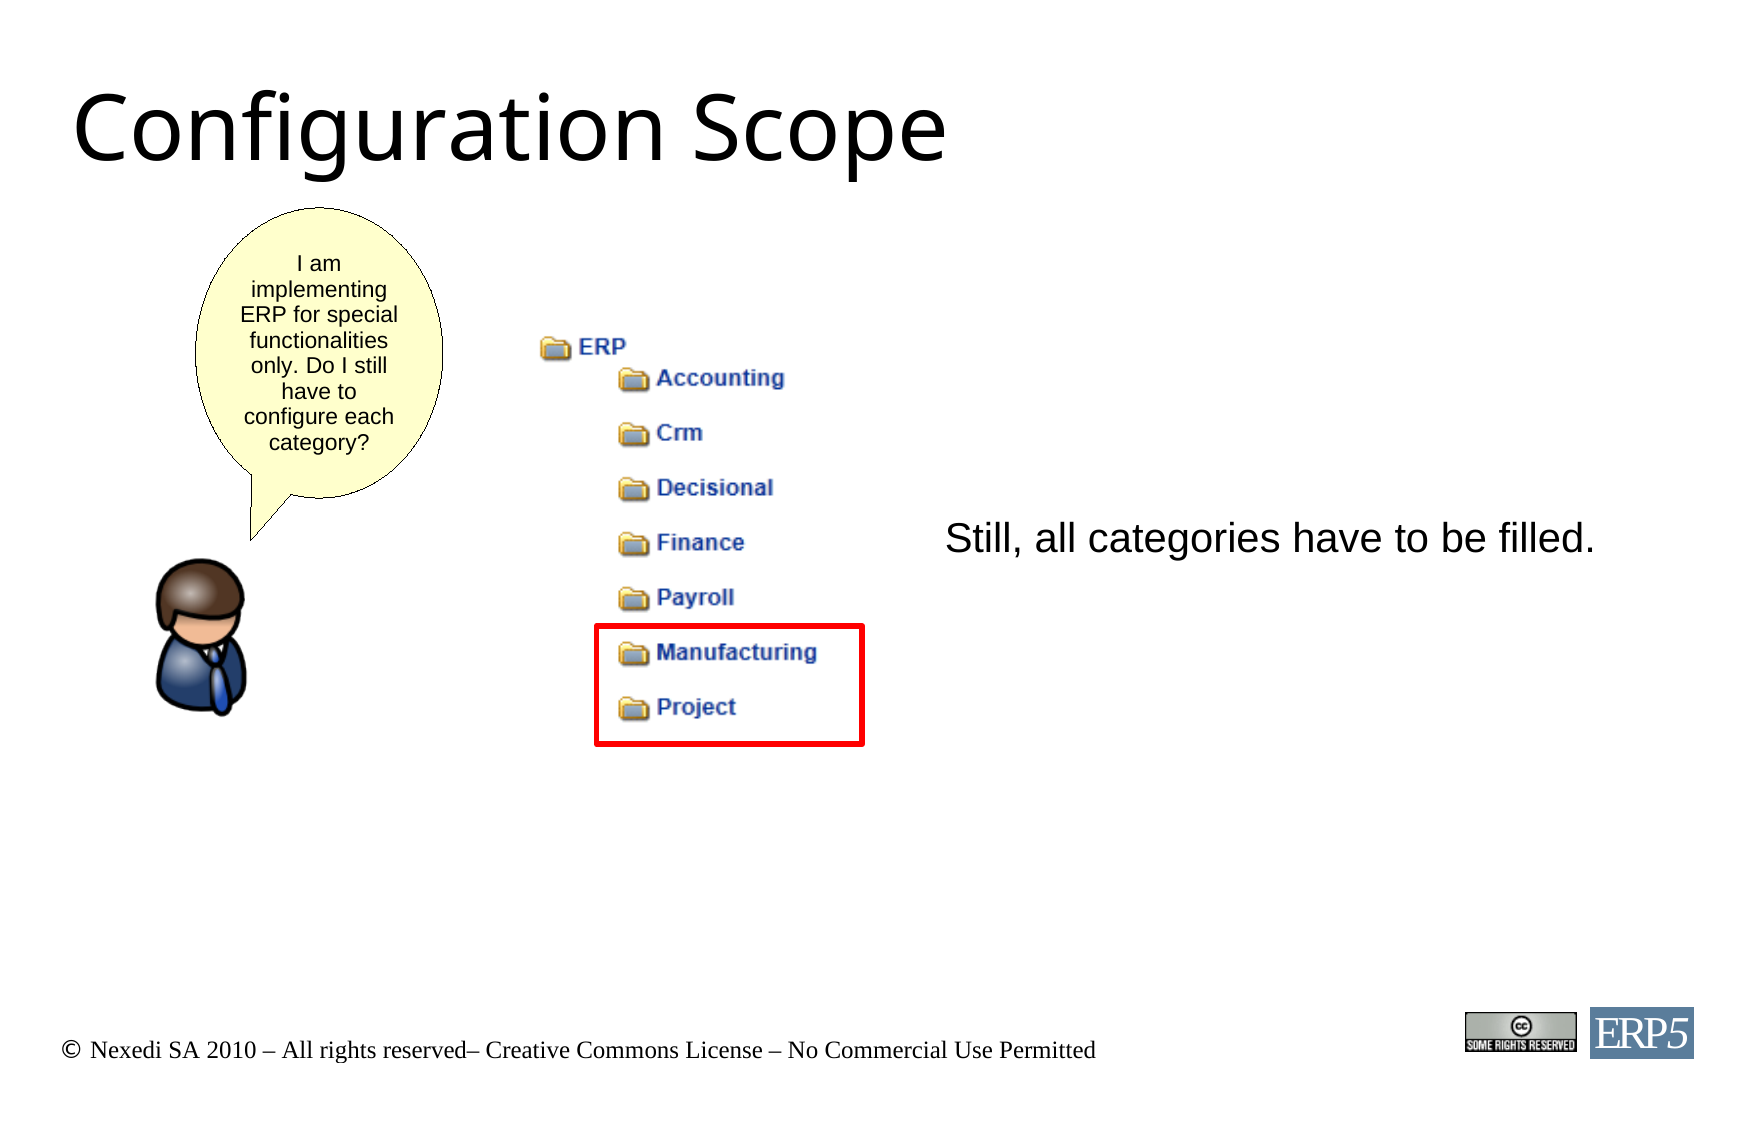

# Configuration Scope
I am implementing ERP for special functionalities only. Do I still have to configure each category?
Still, all categories have to be filled.